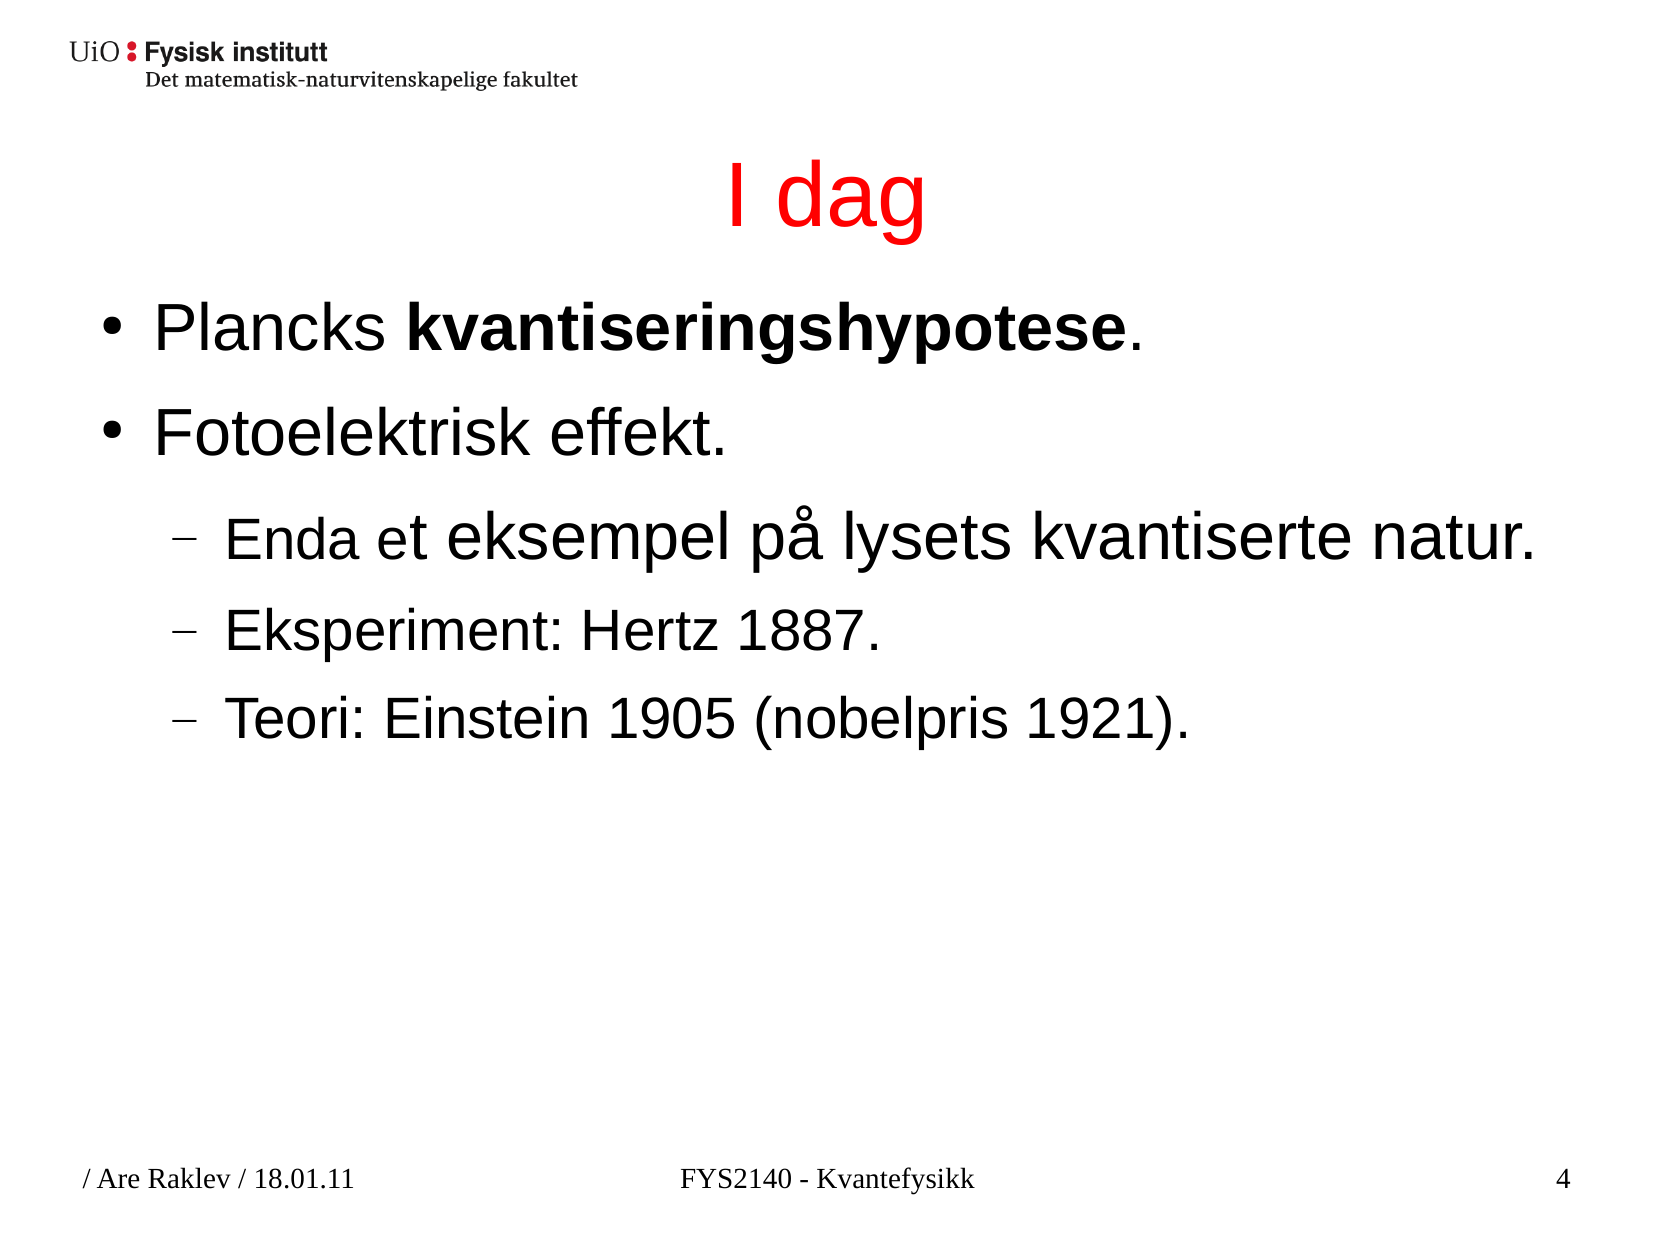

# I dag
Plancks kvantiseringshypotese.
Fotoelektrisk effekt.
Enda et eksempel på lysets kvantiserte natur.
Eksperiment: Hertz 1887.
Teori: Einstein 1905 (nobelpris 1921).
/ Are Raklev / 18.01.11
FYS2140 - Kvantefysikk
4